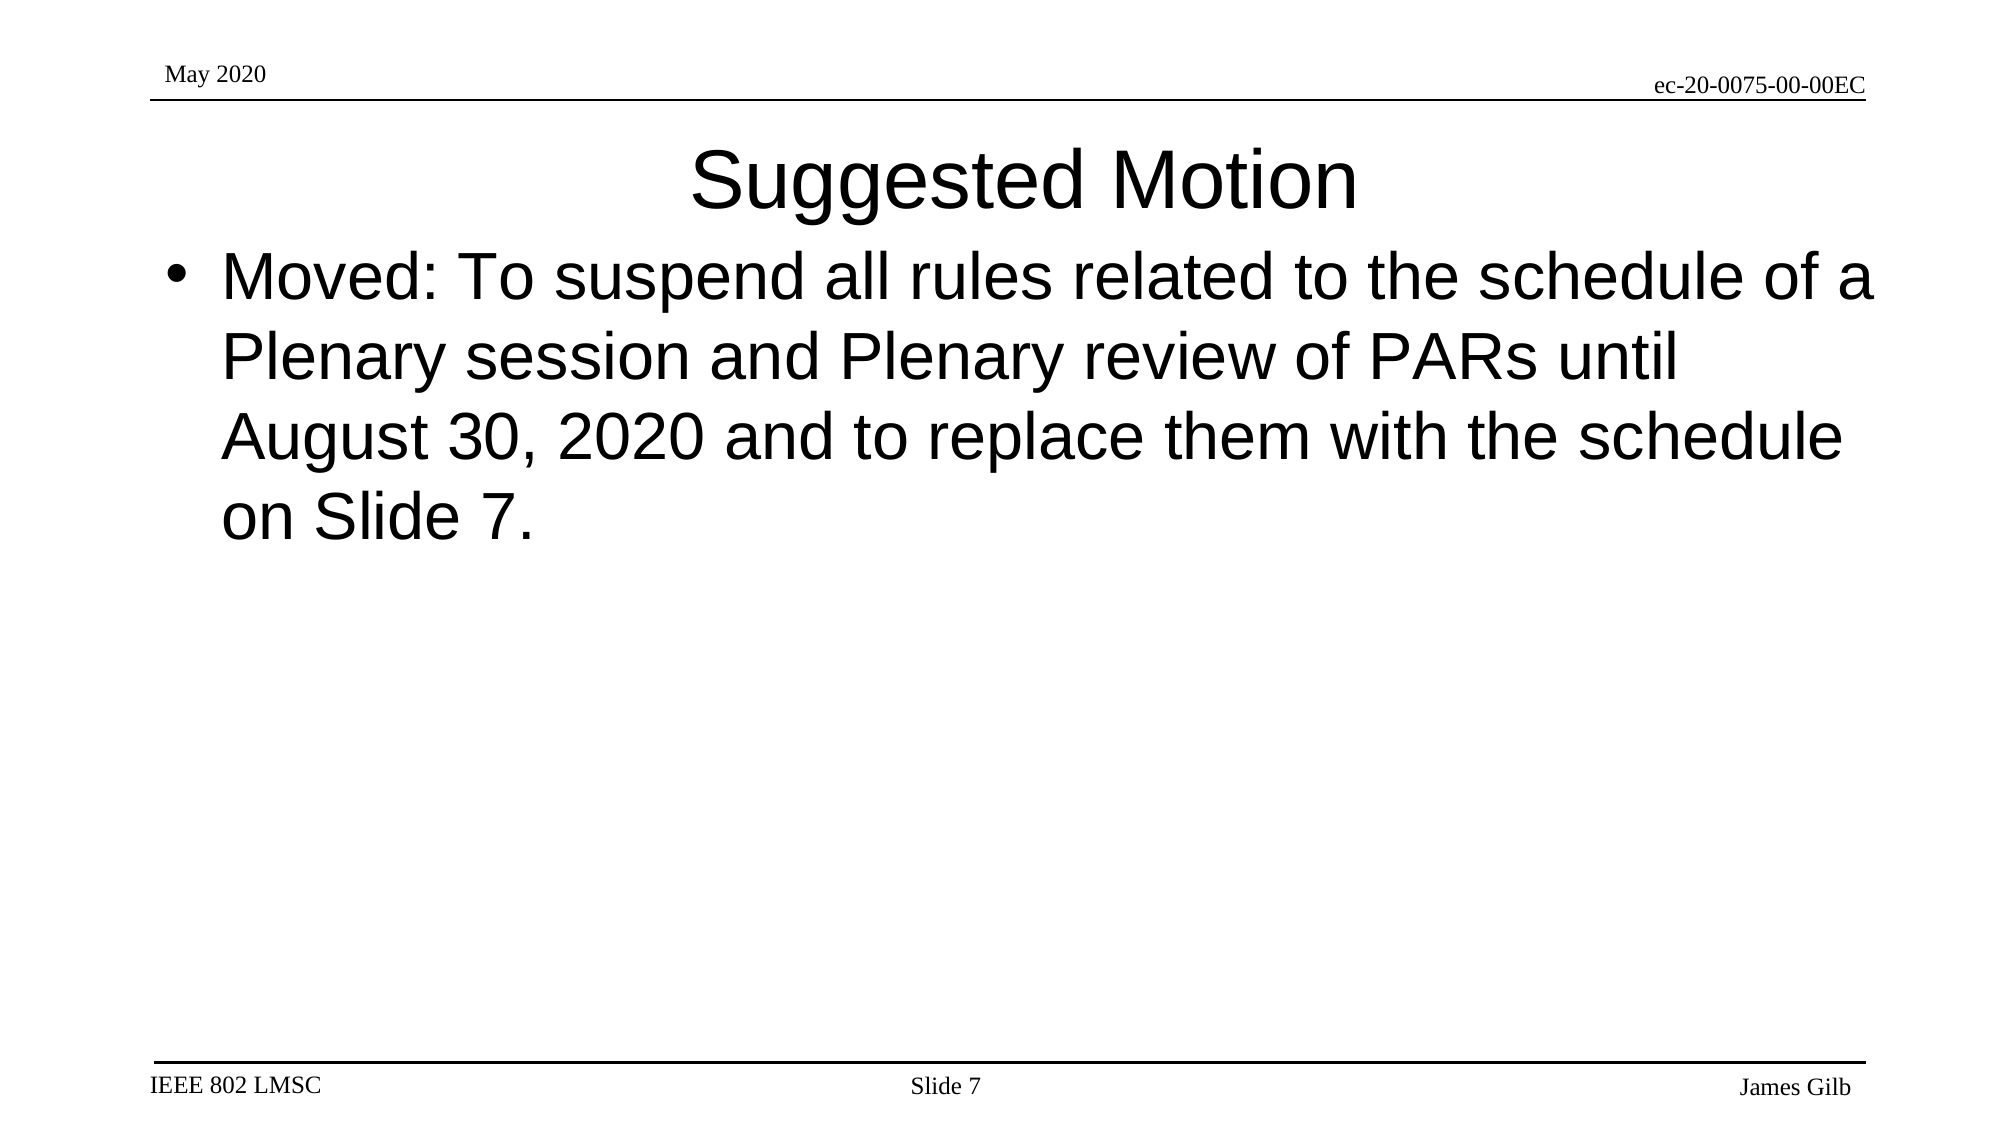

# Suggested Motion
Moved: To suspend all rules related to the schedule of a Plenary session and Plenary review of PARs until August 30, 2020 and to replace them with the schedule on Slide 7.
7